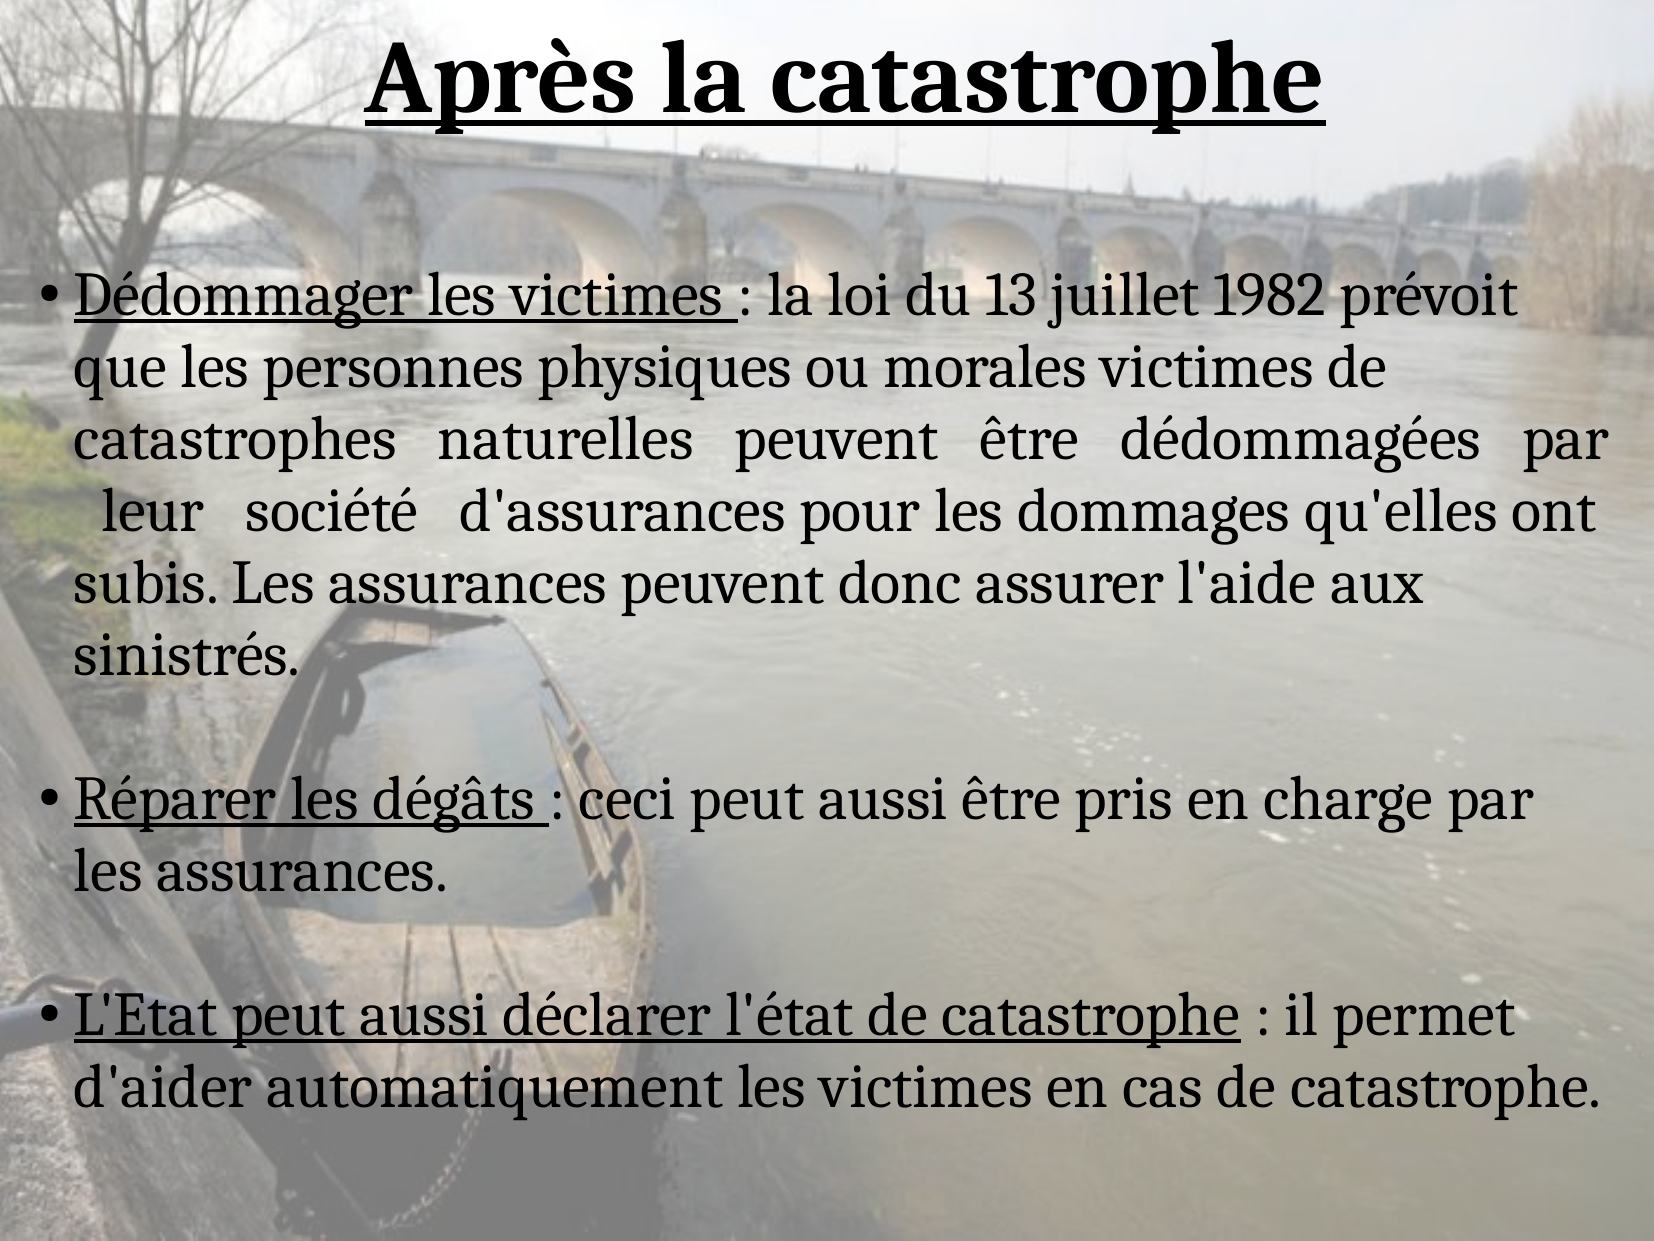

Après la catastrophe
Dédommager les victimes : la loi du 13 juillet 1982 prévoit que les personnes physiques ou morales victimes de catastrophes naturelles peuvent être dédommagées par leur société d'assurances pour les dommages qu'elles ont subis. Les assurances peuvent donc assurer l'aide aux sinistrés.
Réparer les dégâts : ceci peut aussi être pris en charge par les assurances.
L'Etat peut aussi déclarer l'état de catastrophe : il permet d'aider automatiquement les victimes en cas de catastrophe.